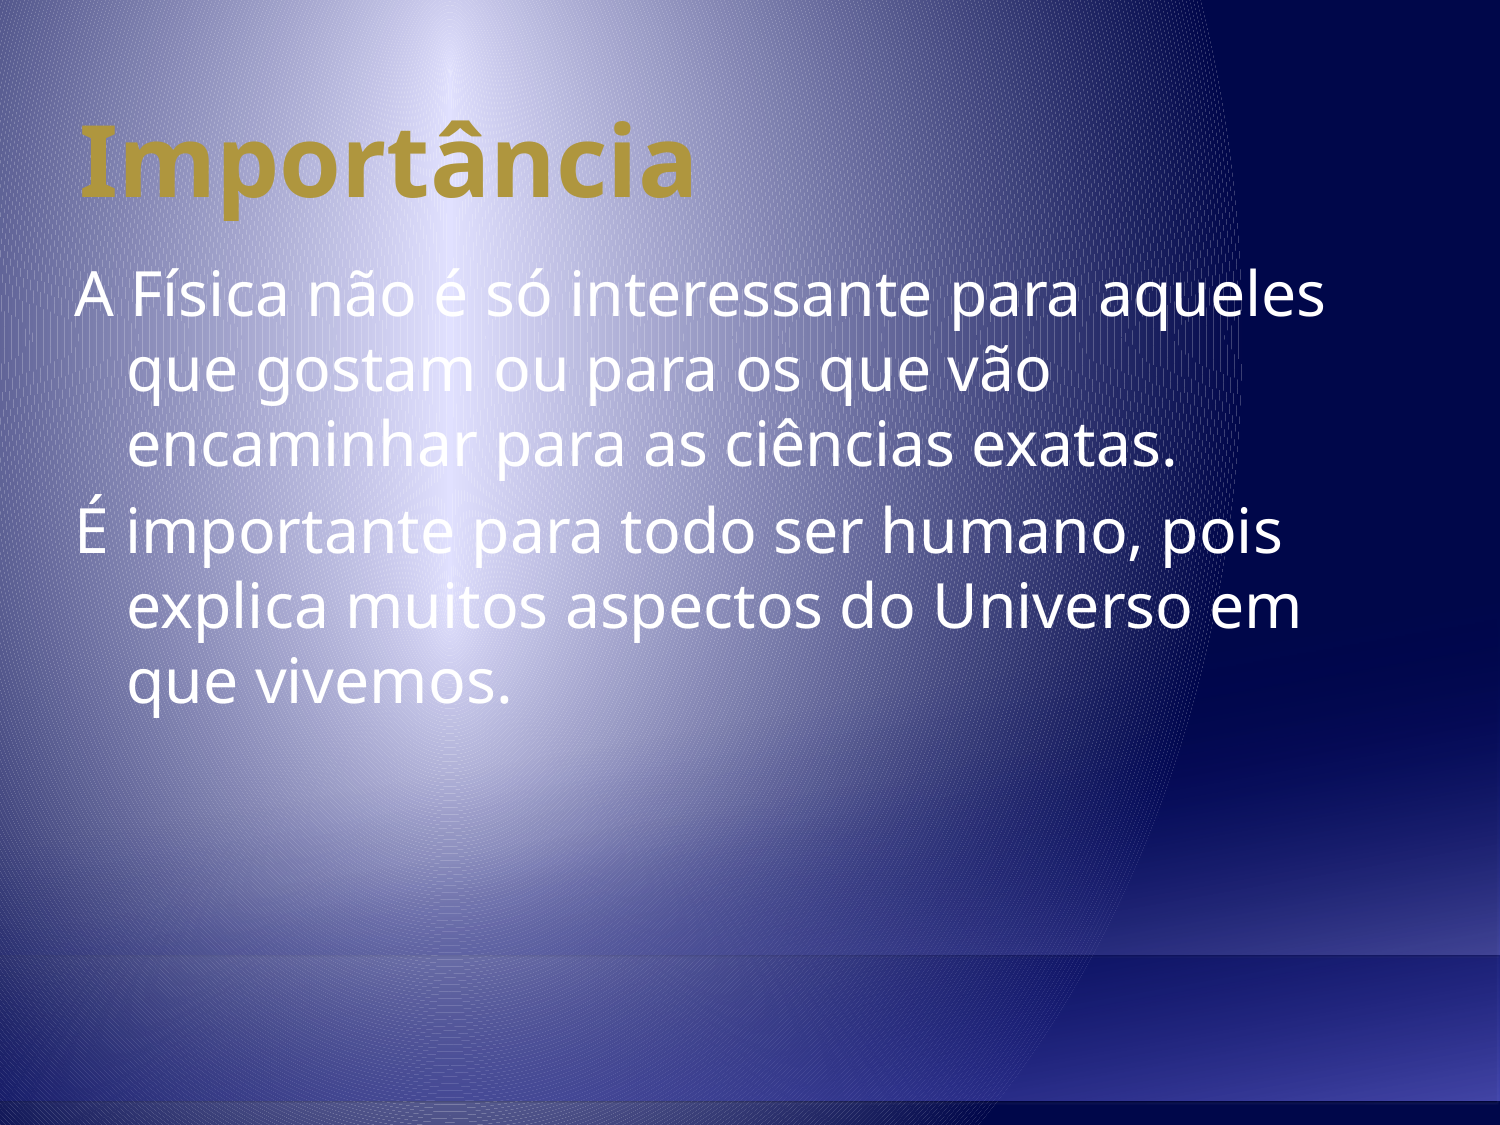

# Importância
A Física não é só interessante para aqueles que gostam ou para os que vão encaminhar para as ciências exatas.
É importante para todo ser humano, pois explica muitos aspectos do Universo em que vivemos.